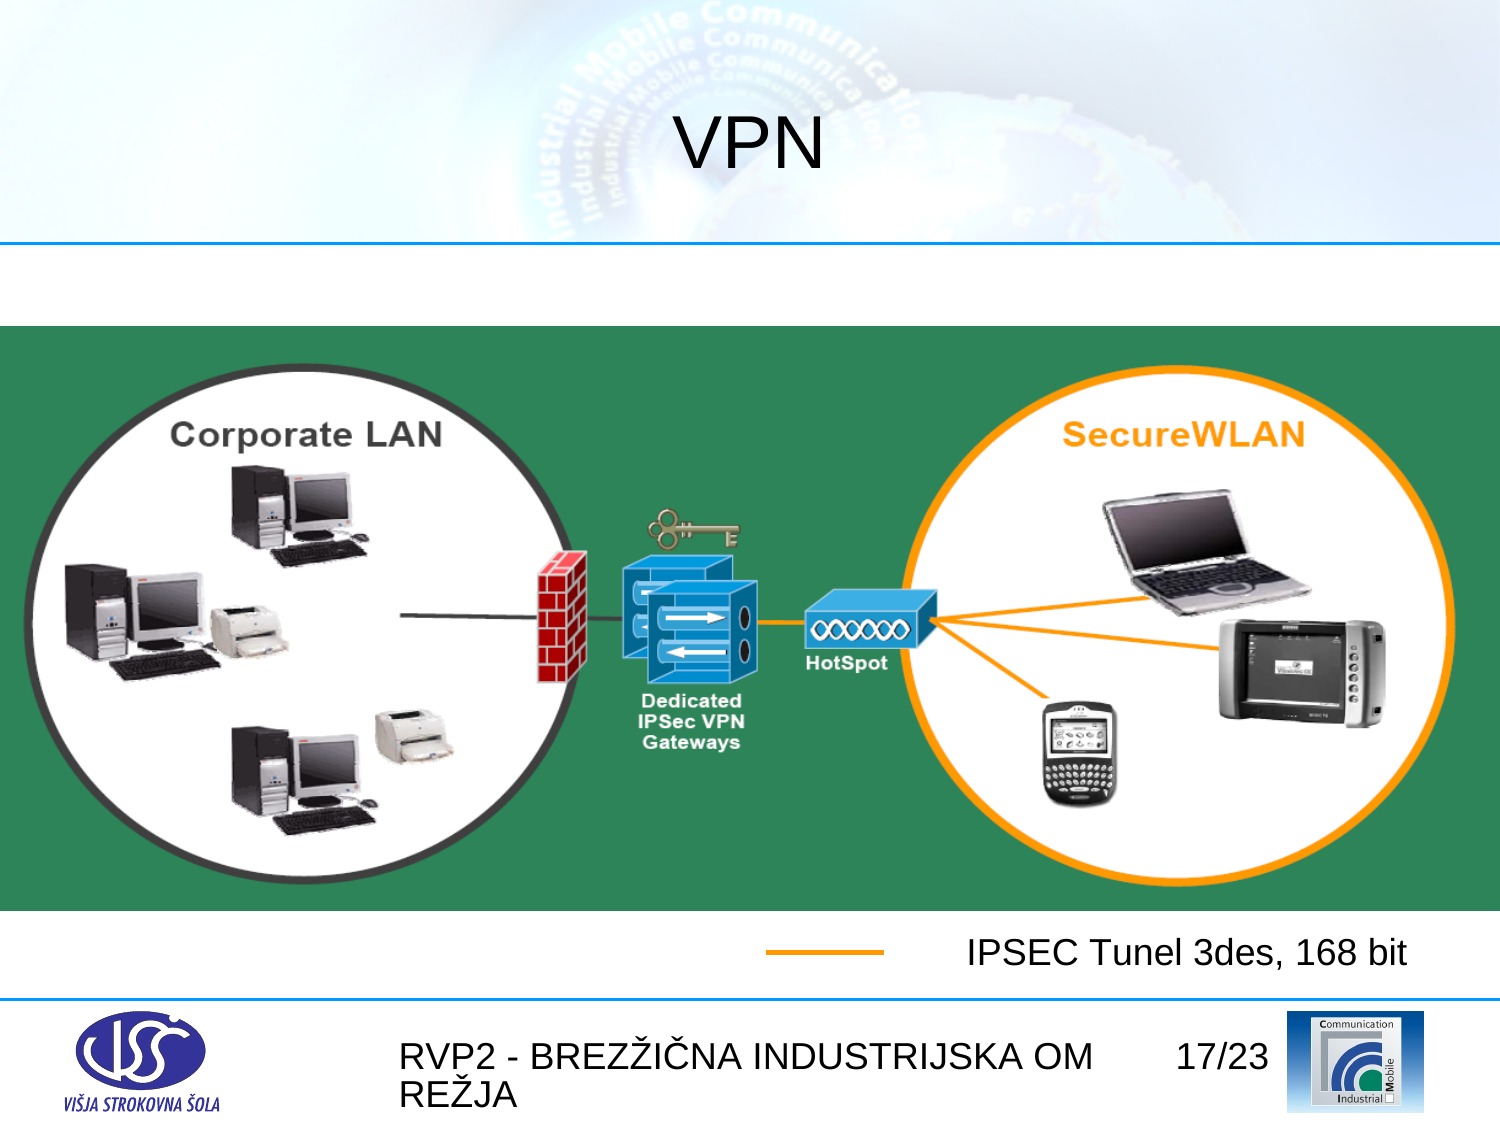

# VPN
IPSEC Tunel 3des, 168 bit
RVP2 - BREZŽIČNA INDUSTRIJSKA OMREŽJA
17